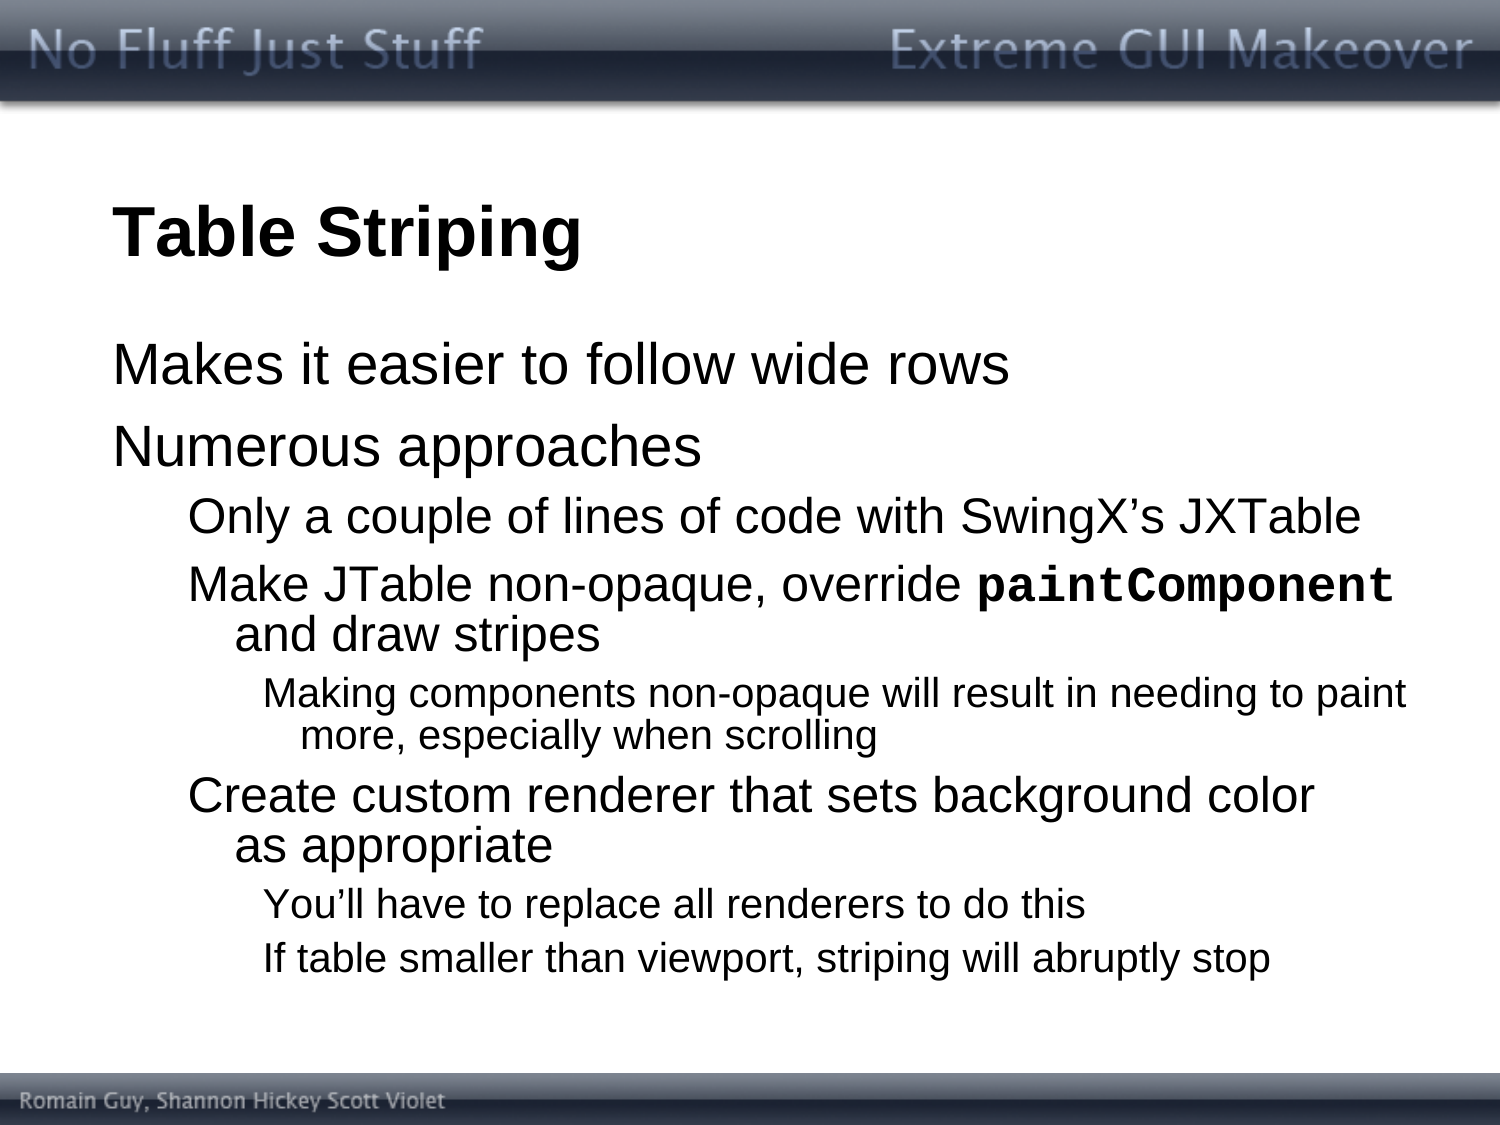

# Table Striping
Makes it easier to follow wide rows
Numerous approaches
Only a couple of lines of code with SwingX’s JXTable
Make JTable non-opaque, override paintComponent and draw stripes
Making components non-opaque will result in needing to paint more, especially when scrolling
Create custom renderer that sets background color
as appropriate
You’ll have to replace all renderers to do this
If table smaller than viewport, striping will abruptly stop